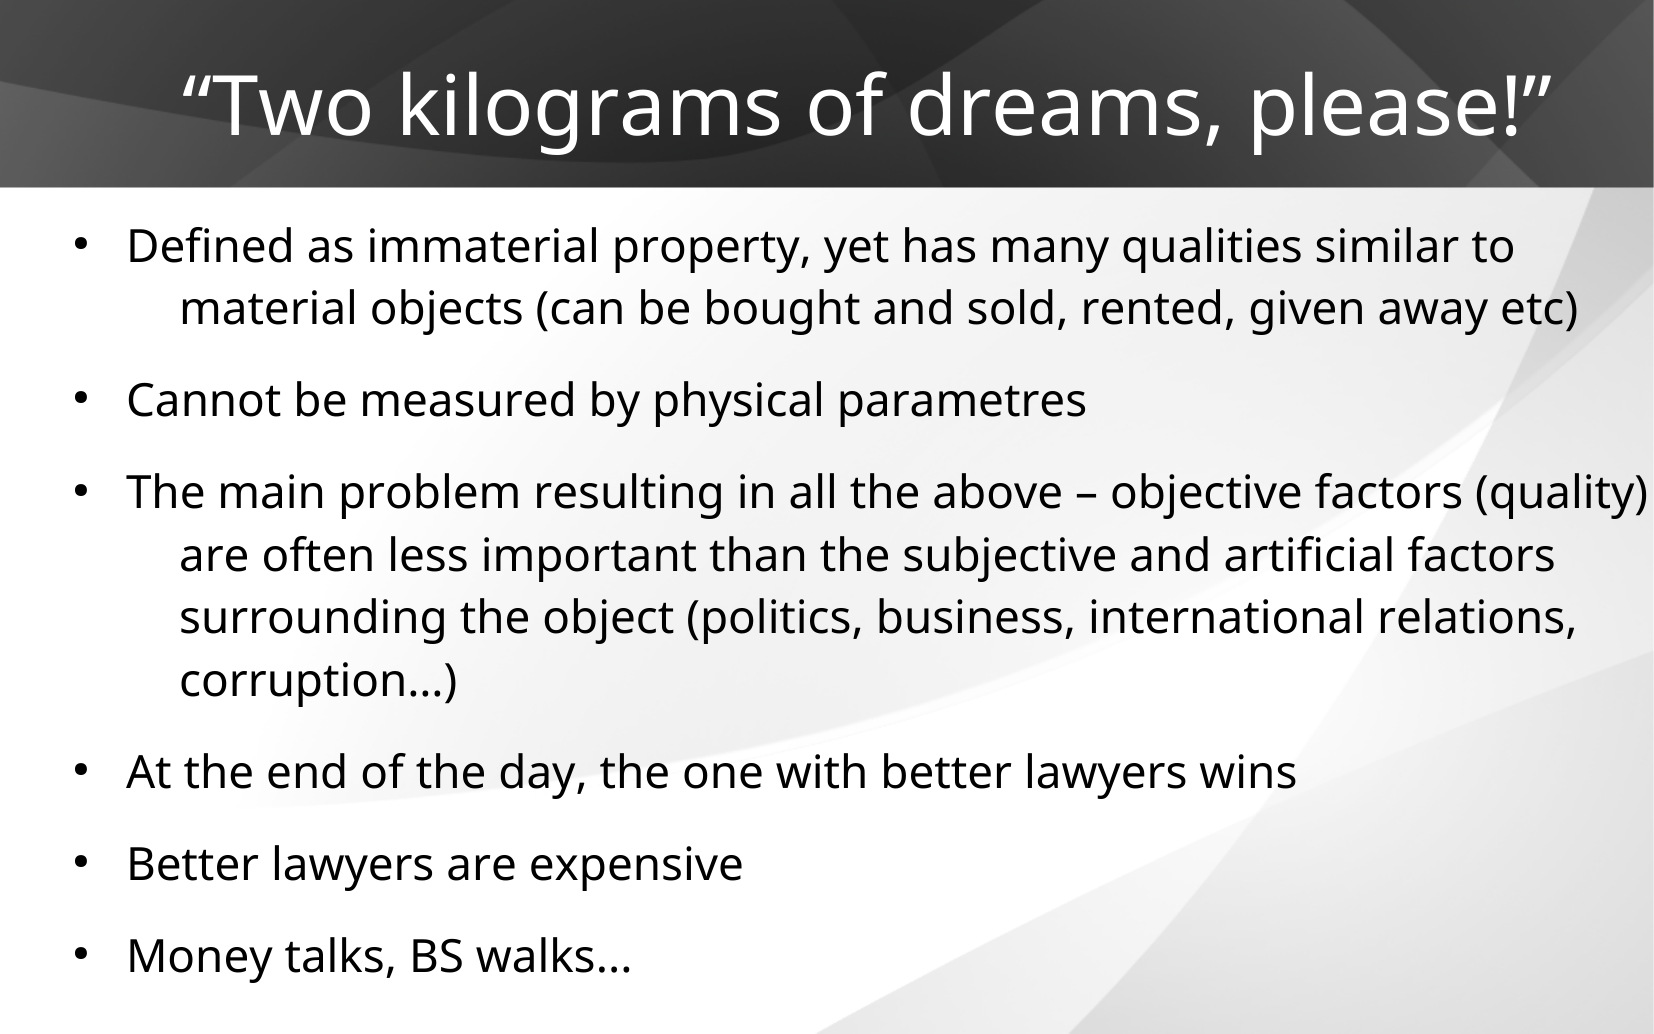

# “Two kilograms of dreams, please!”
Defined as immaterial property, yet has many qualities similar to material objects (can be bought and sold, rented, given away etc)
Cannot be measured by physical parametres
The main problem resulting in all the above – objective factors (quality) are often less important than the subjective and artificial factors surrounding the object (politics, business, international relations, corruption…)
At the end of the day, the one with better lawyers wins
Better lawyers are expensive
Money talks, BS walks...